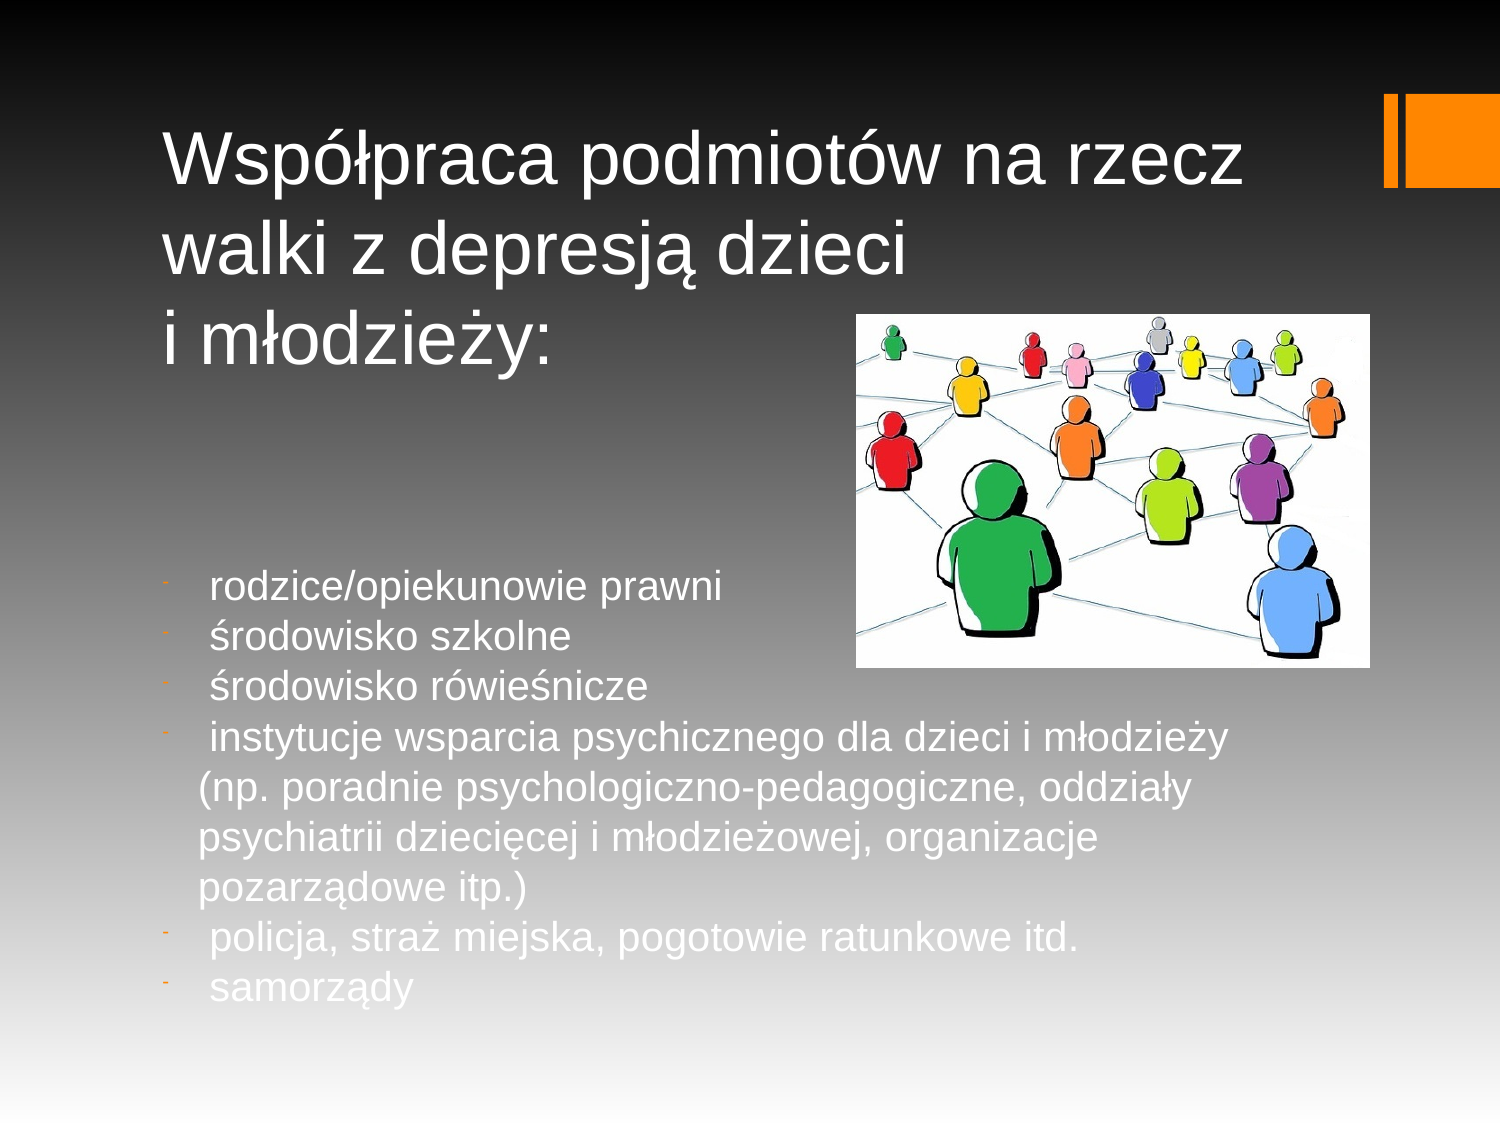

Współpraca podmiotów na rzecz walki z depresją dzieci i młodzieży:
 rodzice/opiekunowie prawni
 środowisko szkolne
 środowisko rówieśnicze
 instytucje wsparcia psychicznego dla dzieci i młodzieży (np. poradnie psychologiczno-pedagogiczne, oddziały psychiatrii dziecięcej i młodzieżowej, organizacje pozarządowe itp.)
 policja, straż miejska, pogotowie ratunkowe itd.
 samorządy